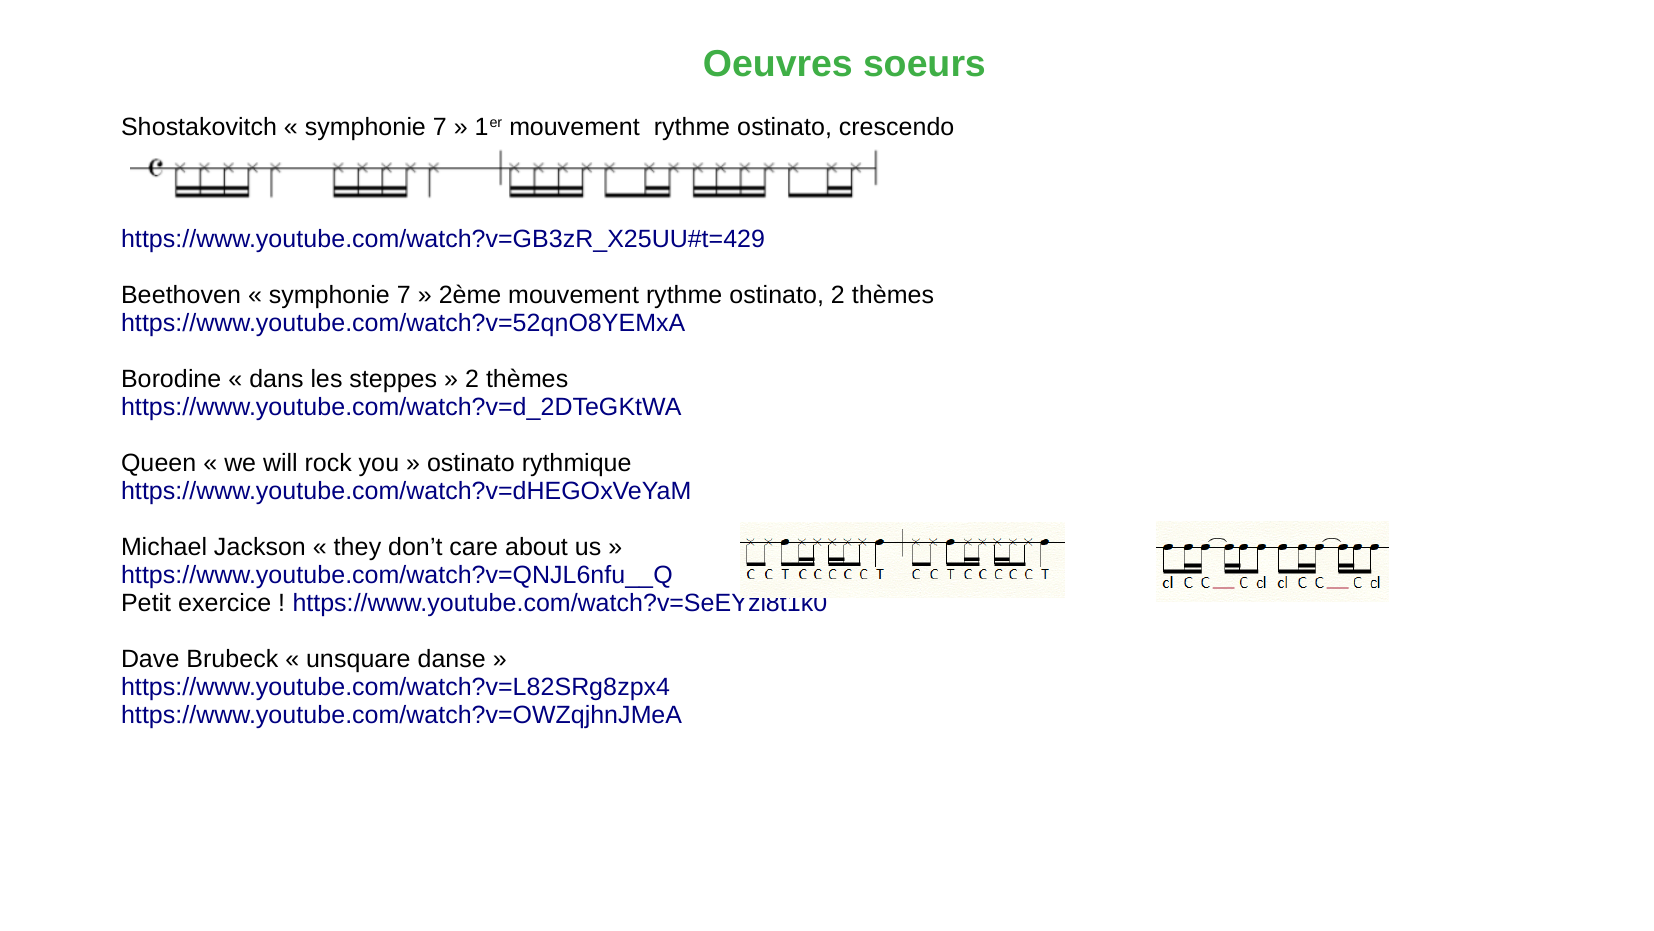

Oeuvres soeurs
Shostakovitch « symphonie 7 » 1er mouvement rythme ostinato, crescendo
https://www.youtube.com/watch?v=GB3zR_X25UU#t=429
Beethoven « symphonie 7 » 2ème mouvement rythme ostinato, 2 thèmes
https://www.youtube.com/watch?v=52qnO8YEMxA
Borodine « dans les steppes » 2 thèmes
https://www.youtube.com/watch?v=d_2DTeGKtWA
Queen « we will rock you » ostinato rythmique
https://www.youtube.com/watch?v=dHEGOxVeYaM
Michael Jackson « they don’t care about us »
https://www.youtube.com/watch?v=QNJL6nfu__Q
Petit exercice ! https://www.youtube.com/watch?v=SeEYzl8t1k0
Dave Brubeck « unsquare danse »
https://www.youtube.com/watch?v=L82SRg8zpx4
https://www.youtube.com/watch?v=OWZqjhnJMeA